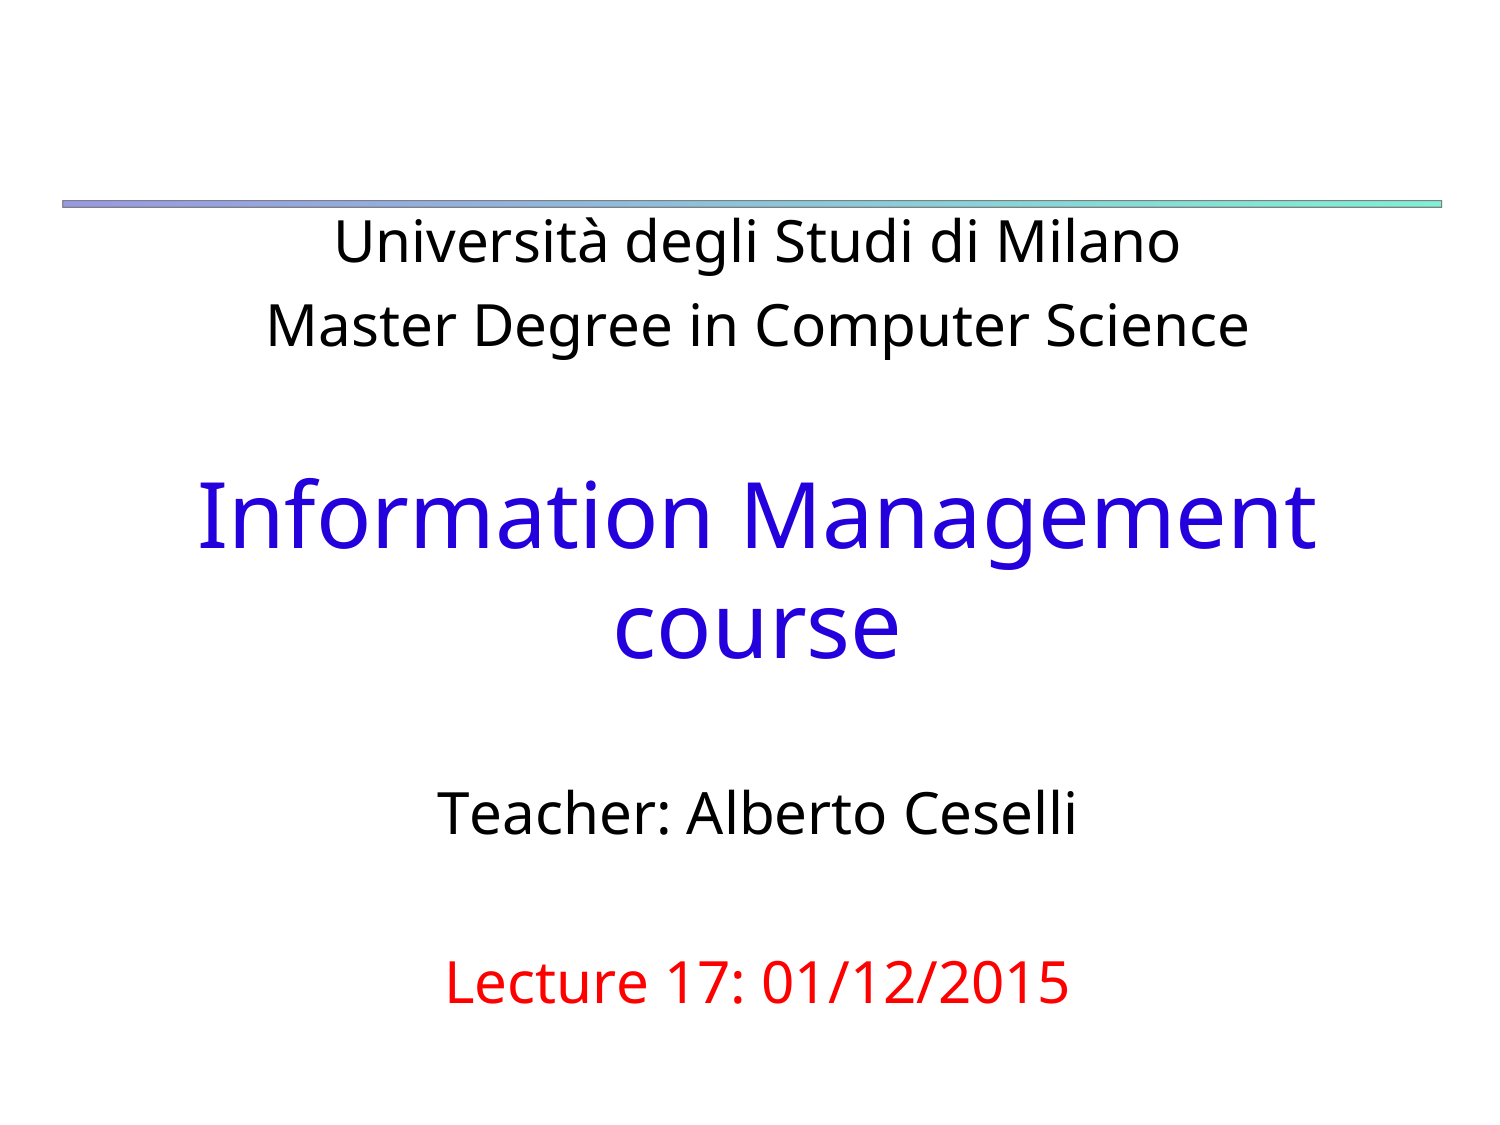

# Università degli Studi di Milano
Master Degree in Computer Science
Information Management course
Teacher: Alberto Ceselli
Lecture 17: 01/12/2015